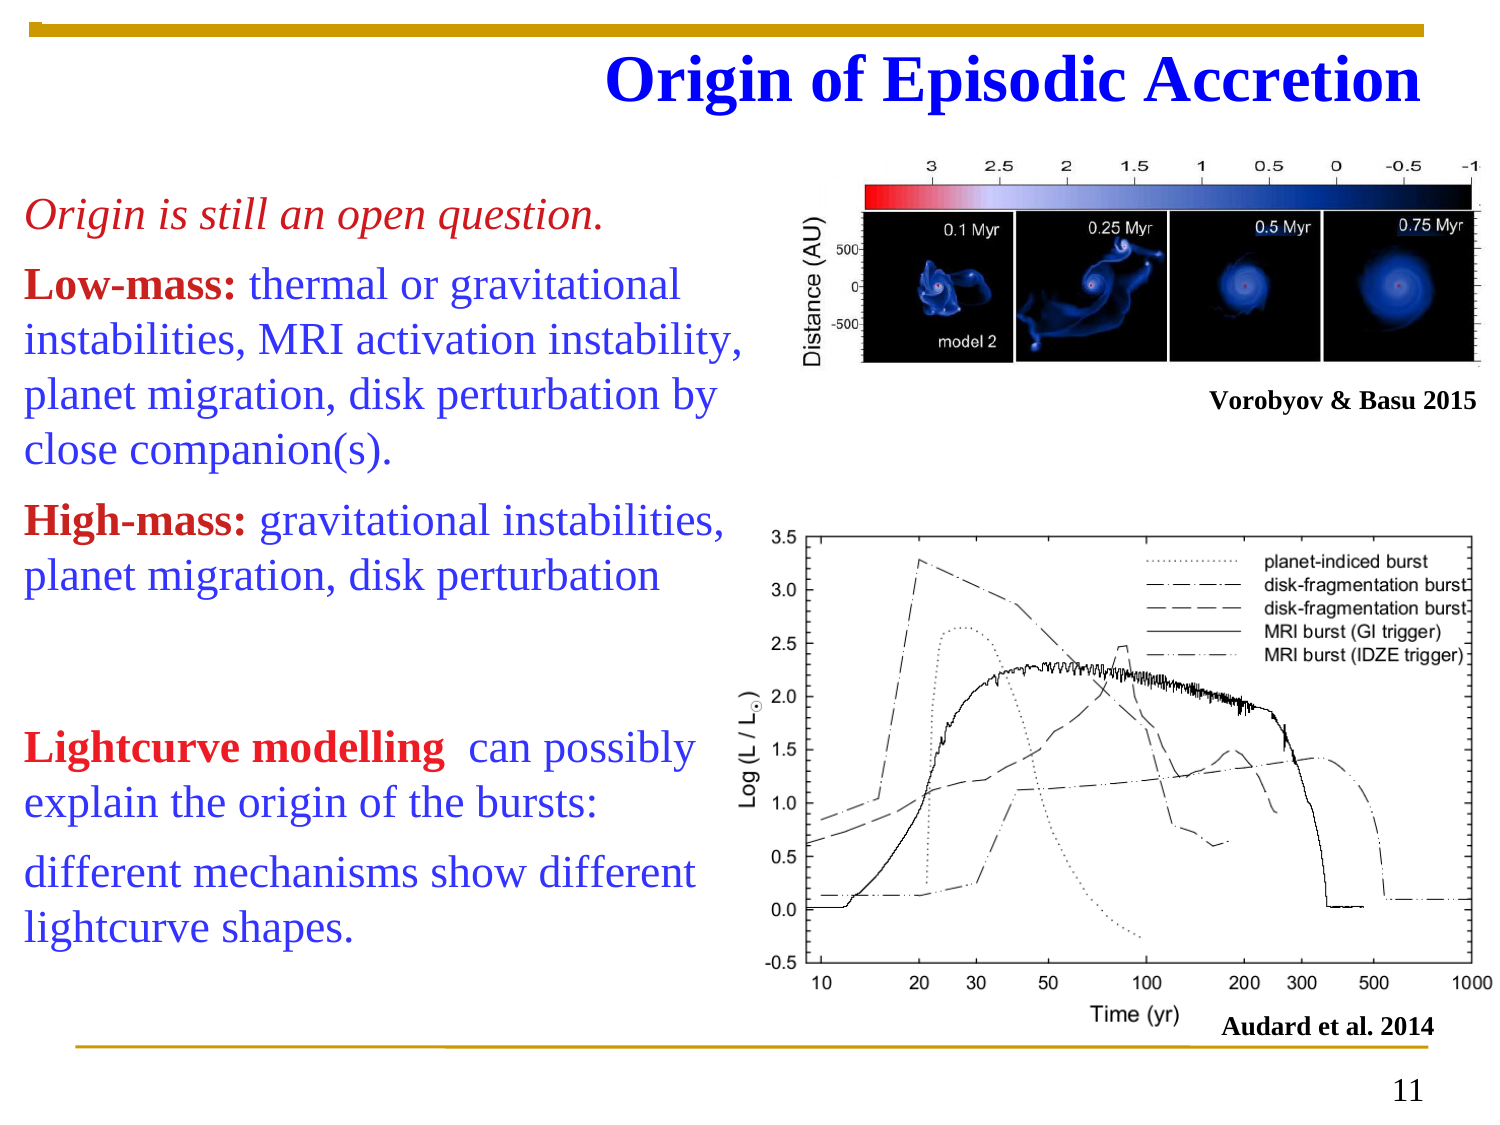

Origin of Episodic Accretion
Origin is still an open question.
Low-mass: thermal or gravitational instabilities, MRI activation instability, planet migration, disk perturbation by close companion(s).
High-mass: gravitational instabilities, planet migration, disk perturbation
Lightcurve modelling can possibly explain the origin of the bursts:
different mechanisms show different lightcurve shapes.
Vorobyov & Basu 2015
Audard et al. 2014
21 Apr. 2021
University of Hertfordshire